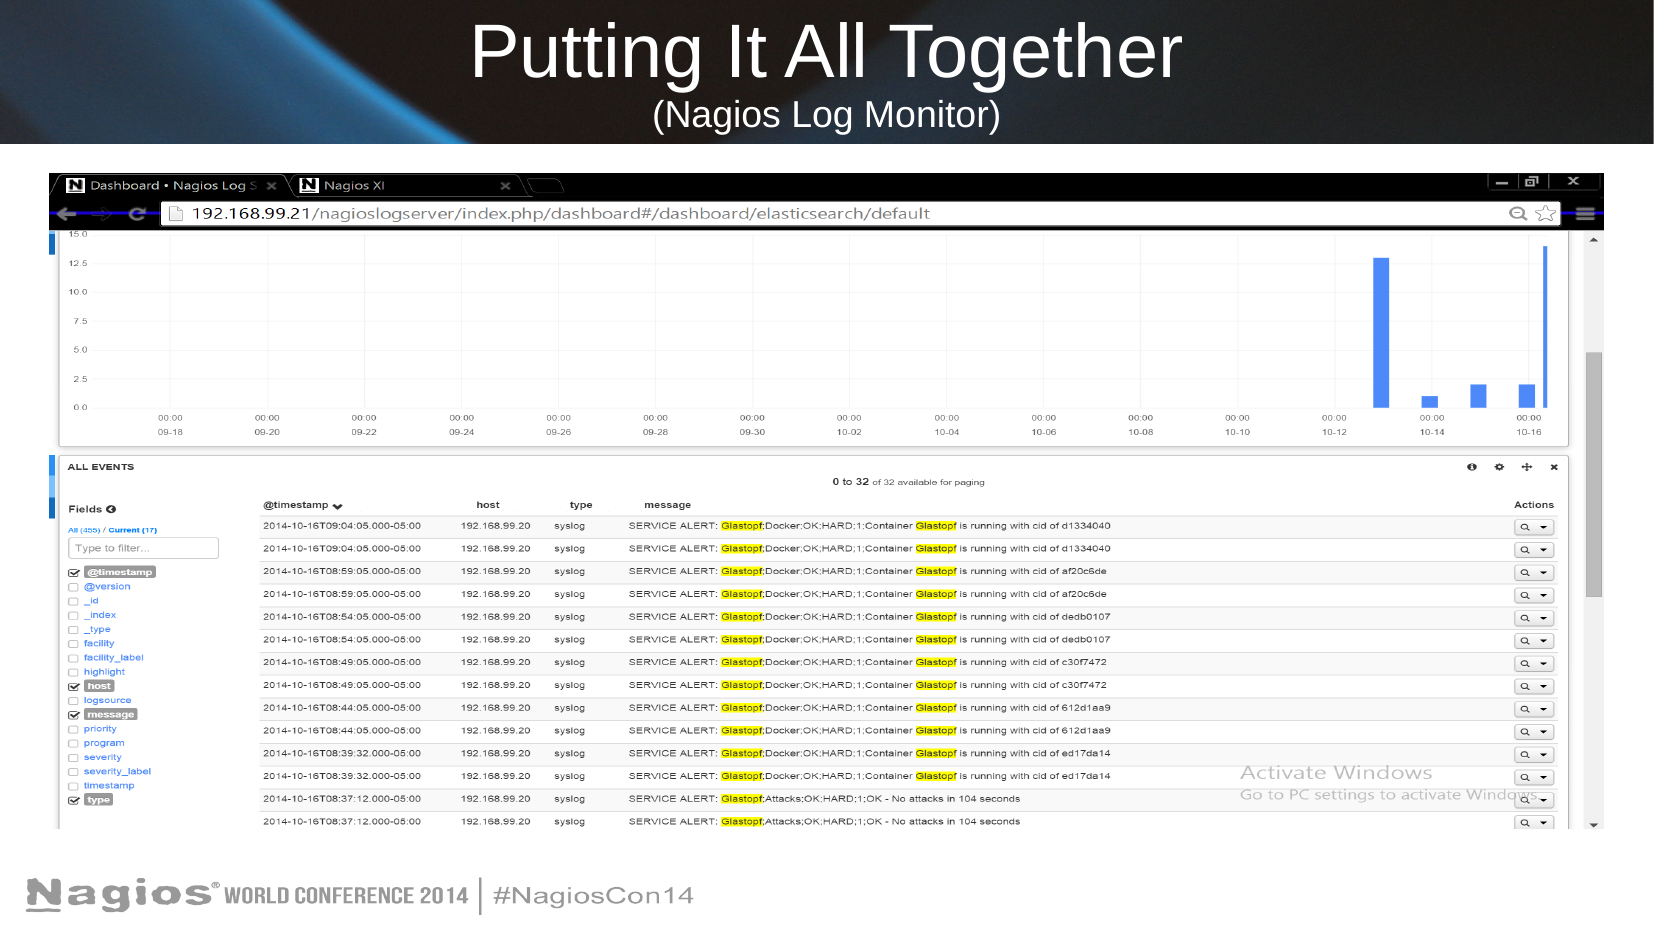

# Putting It All Together (Nagios Log Monitor)